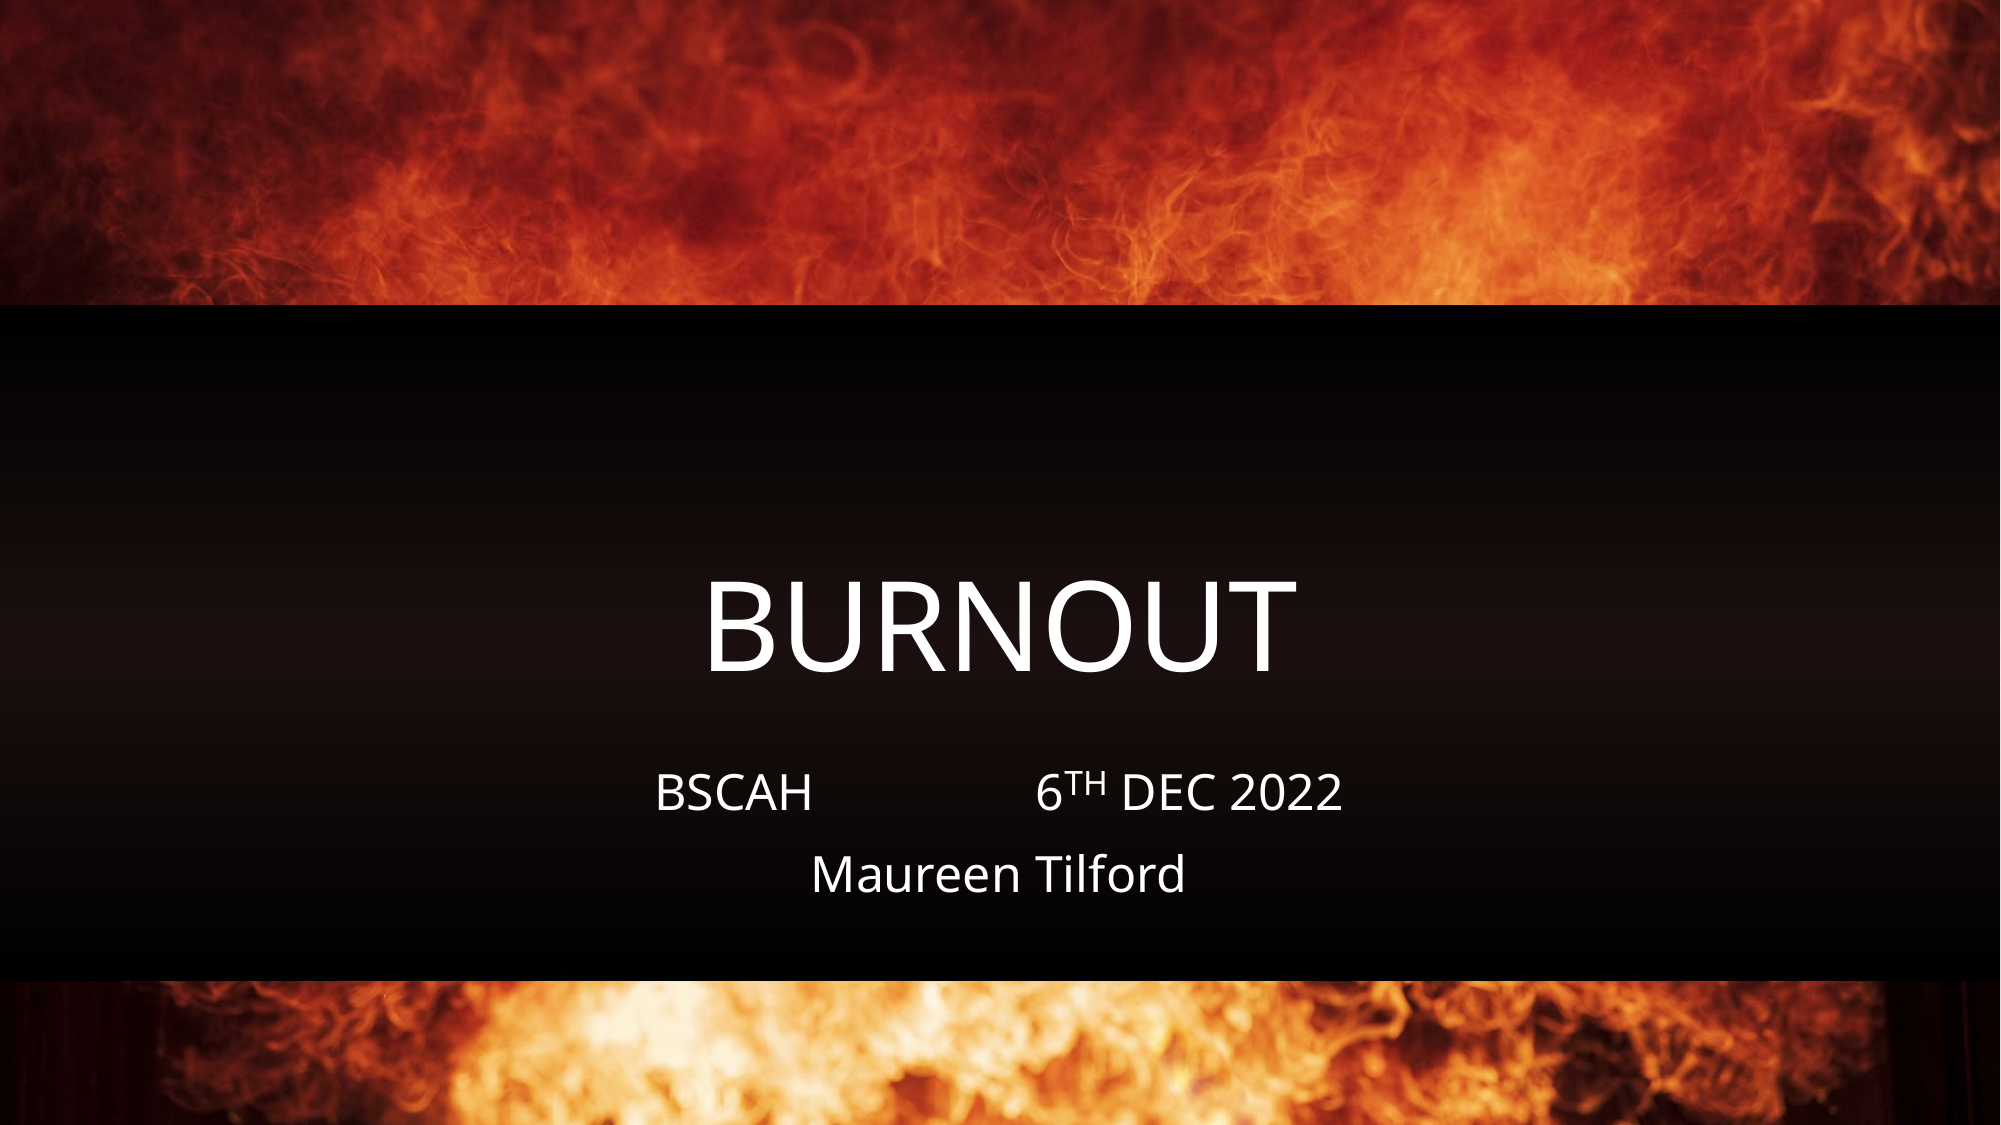

# BURNOUT
BSCAH 6TH DEC 2022
Maureen Tilford